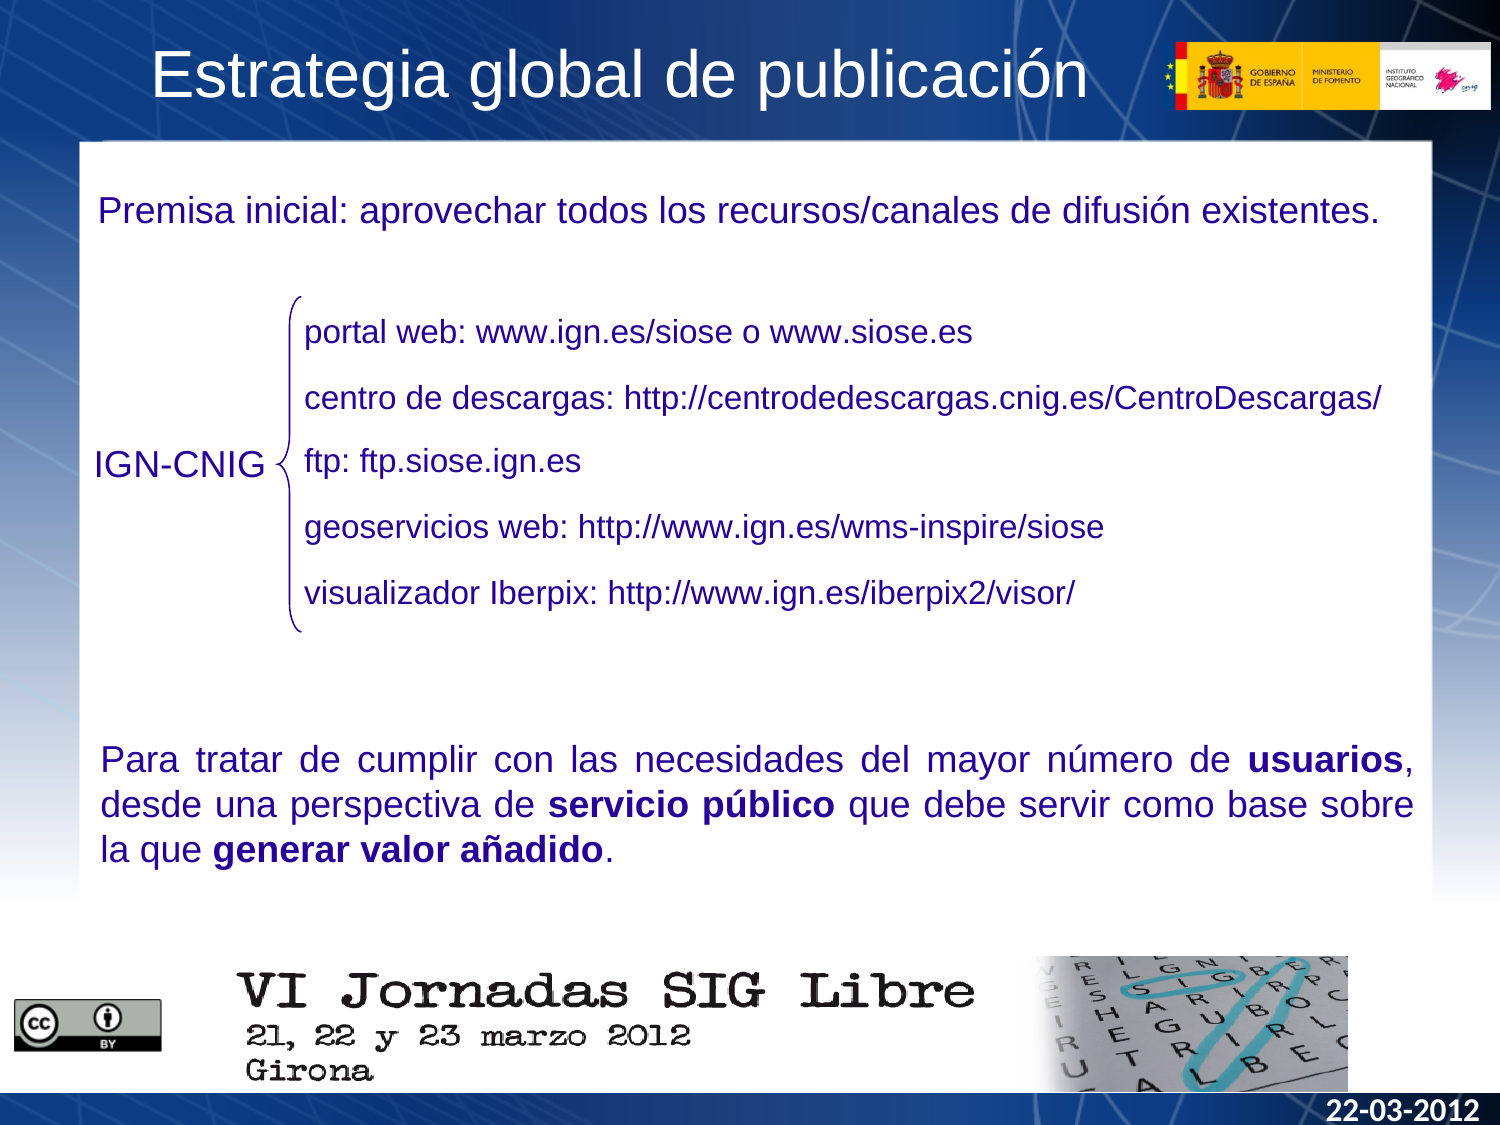

# Estrategia global de publicación
Premisa inicial: aprovechar todos los recursos/canales de difusión existentes.
portal web: www.ign.es/siose o www.siose.es
centro de descargas: http://centrodedescargas.cnig.es/CentroDescargas/
ftp: ftp.siose.ign.es
geoservicios web: http://www.ign.es/wms-inspire/siose
visualizador Iberpix: http://www.ign.es/iberpix2/visor/
IGN-CNIG
Para tratar de cumplir con las necesidades del mayor número de usuarios, desde una perspectiva de servicio público que debe servir como base sobre la que generar valor añadido.